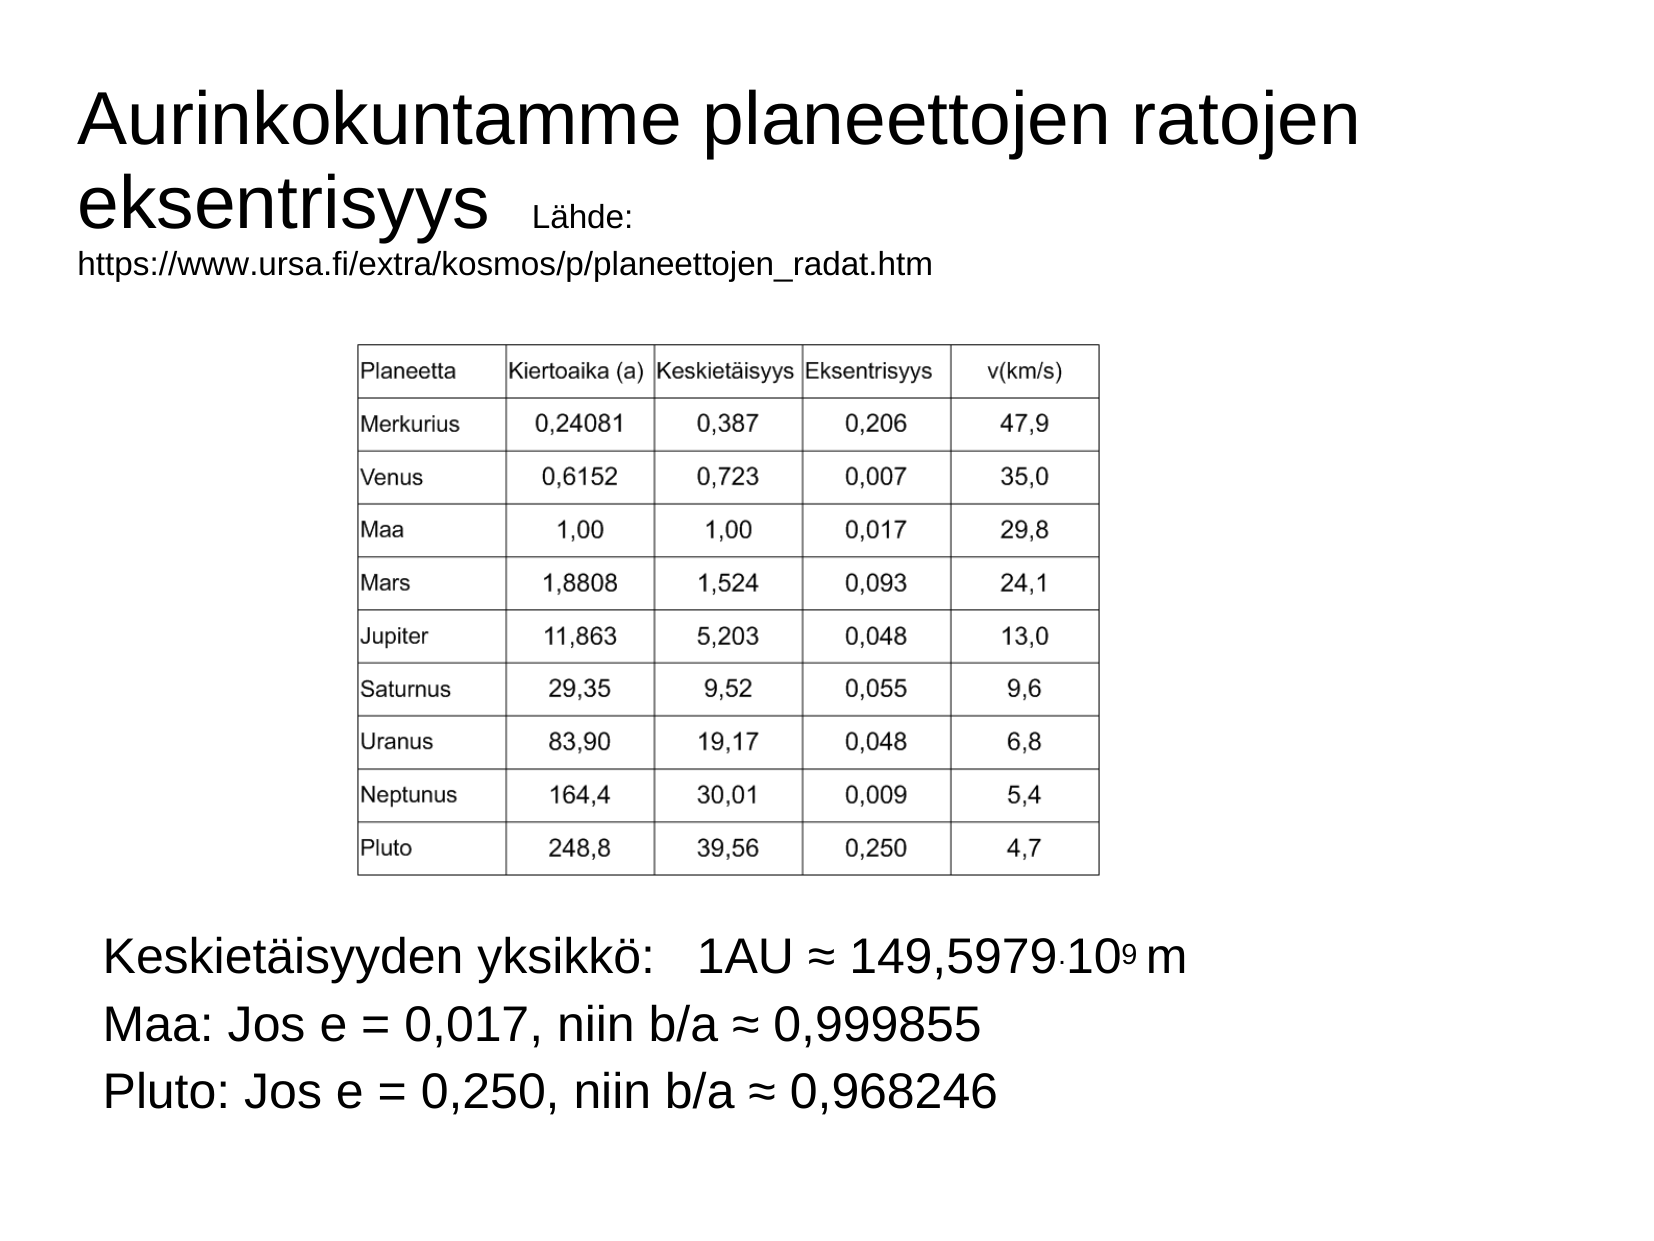

Aurinkokuntamme planeettojen ratojen eksentrisyys Lähde: https://www.ursa.fi/extra/kosmos/p/planeettojen_radat.htm
Keskietäisyyden yksikkö: 1AU ≈ 149,5979.109 m
Maa: Jos e = 0,017, niin b/a ≈ 0,999855
Pluto: Jos e = 0,250, niin b/a ≈ 0,968246